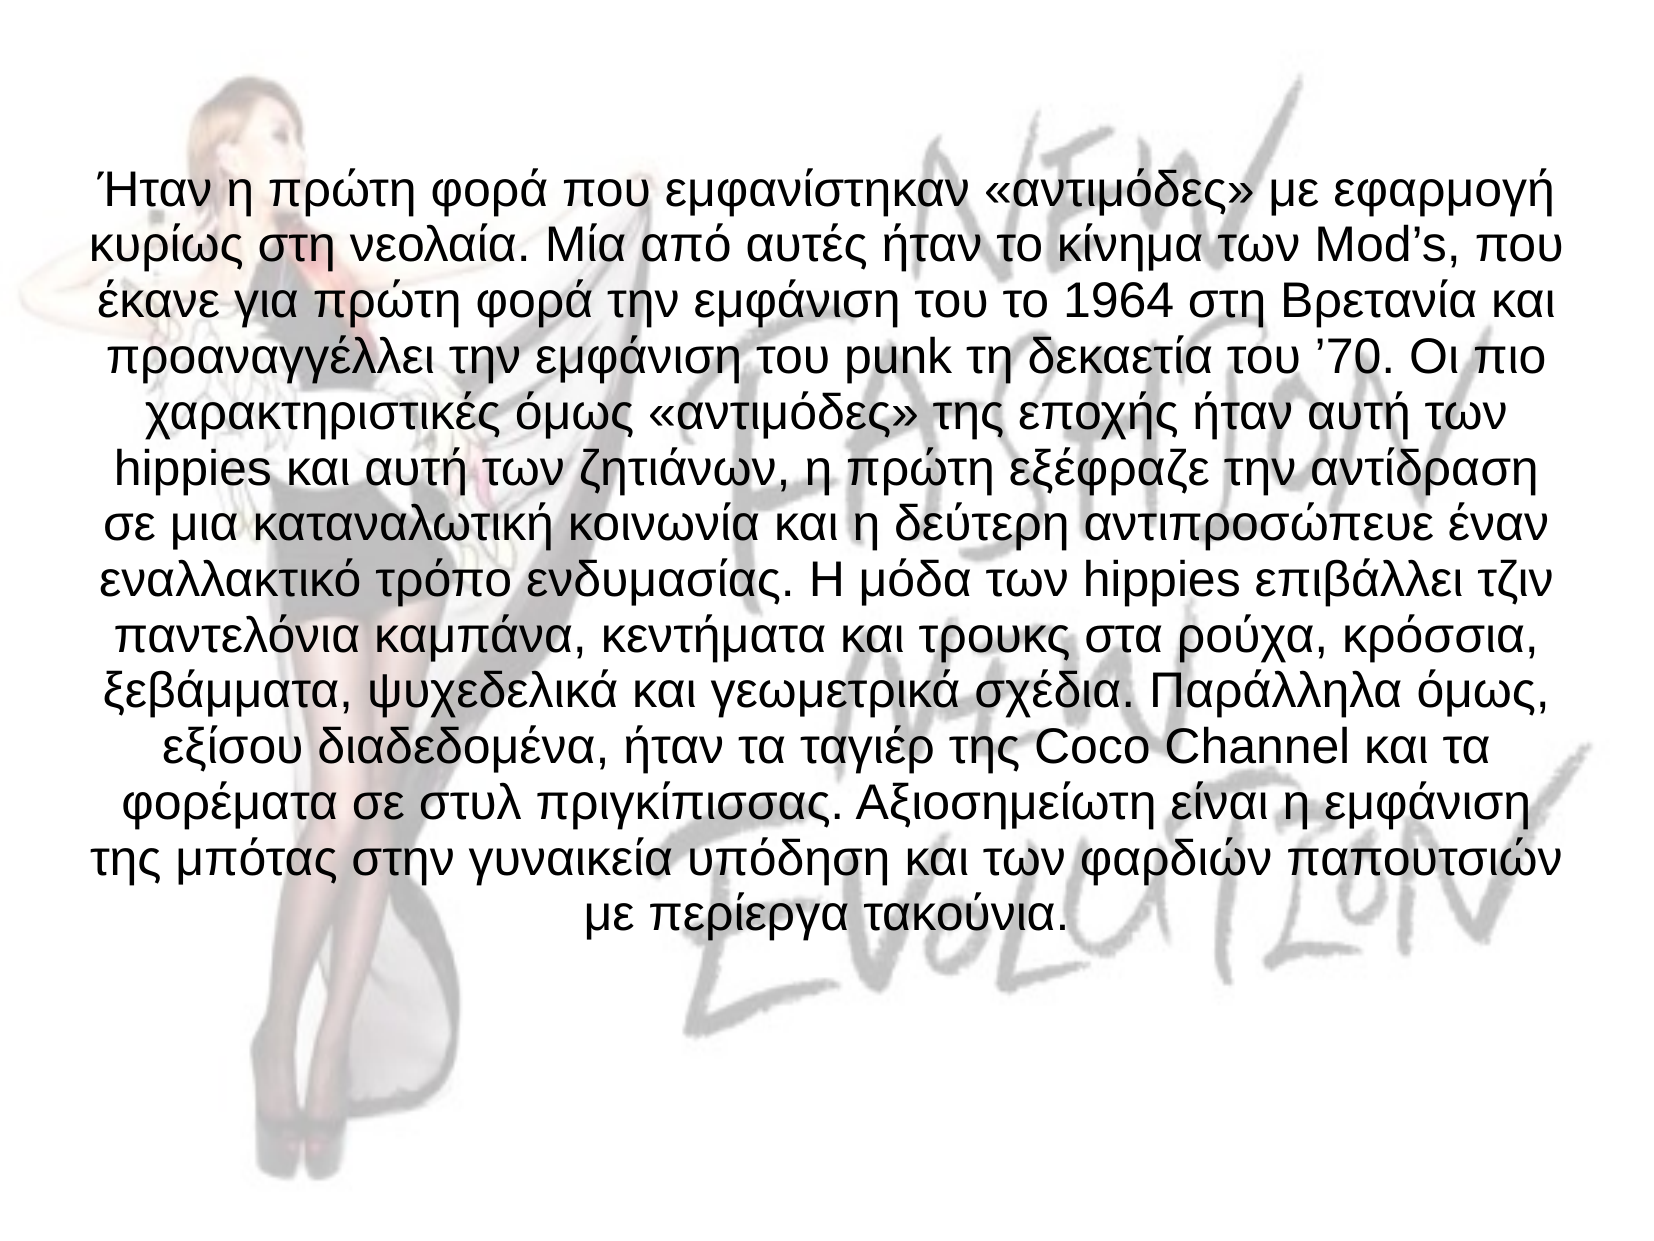

# Ήταν η πρώτη φορά που εμφανίστηκαν «αντιμόδες» με εφαρμογή κυρίως στη νεολαία. Mία από αυτές ήταν το κίνημα των Mod’s, που έκανε για πρώτη φορά την εμφάνιση του το 1964 στη Βρετανία και προαναγγέλλει την εμφάνιση του punk τη δεκαετία του ’70. Οι πιο χαρακτηριστικές όμως «αντιμόδες» της εποχής ήταν αυτή των hippies και αυτή των ζητιάνων, η πρώτη εξέφραζε την αντίδραση σε μια καταναλωτική κοινωνία και η δεύτερη αντιπροσώπευε έναν εναλλακτικό τρόπο ενδυμασίας. Η μόδα των hippies επιβάλλει τζιν παντελόνια καμπάνα, κεντήματα και τρουκς στα ρούχα, κρόσσια, ξεβάμματα, ψυχεδελικά και γεωμετρικά σχέδια. Παράλληλα όμως, εξίσου διαδεδομένα, ήταν τα ταγιέρ της Coco Channel και τα φορέματα σε στυλ πριγκίπισσας. Αξιοσημείωτη είναι η εμφάνιση της μπότας στην γυναικεία υπόδηση και των φαρδιών παπουτσιών με περίεργα τακούνια.